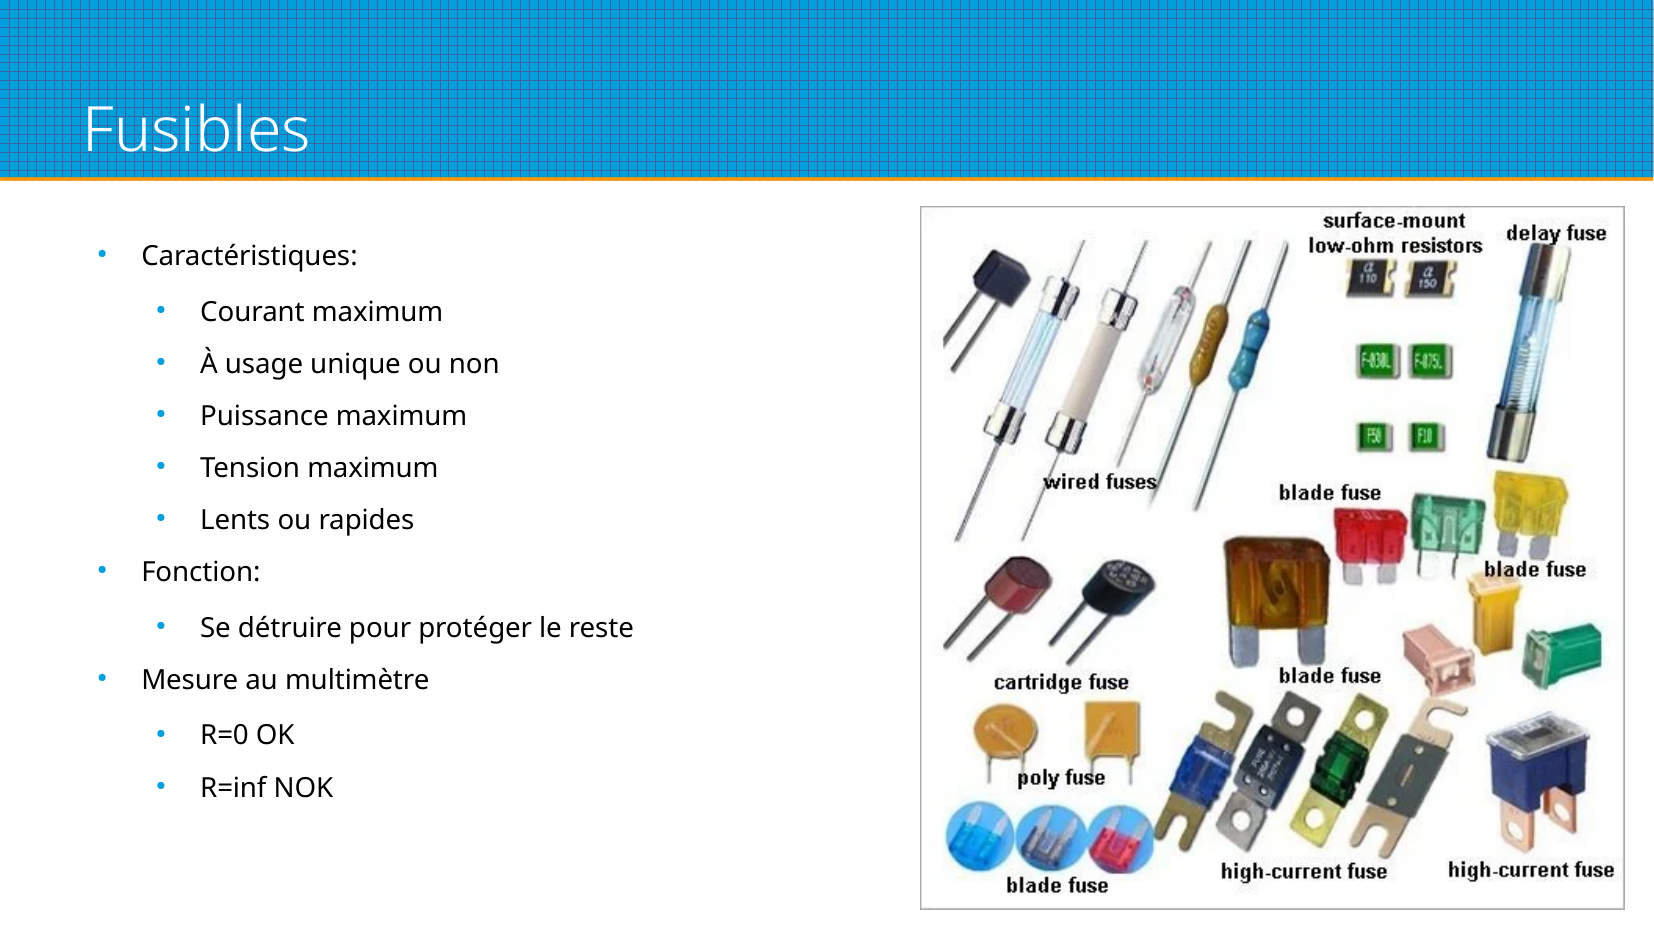

# Fusibles
Caractéristiques:
Courant maximum
À usage unique ou non
Puissance maximum
Tension maximum
Lents ou rapides
Fonction:
Se détruire pour protéger le reste
Mesure au multimètre
R=0 OK
R=inf NOK